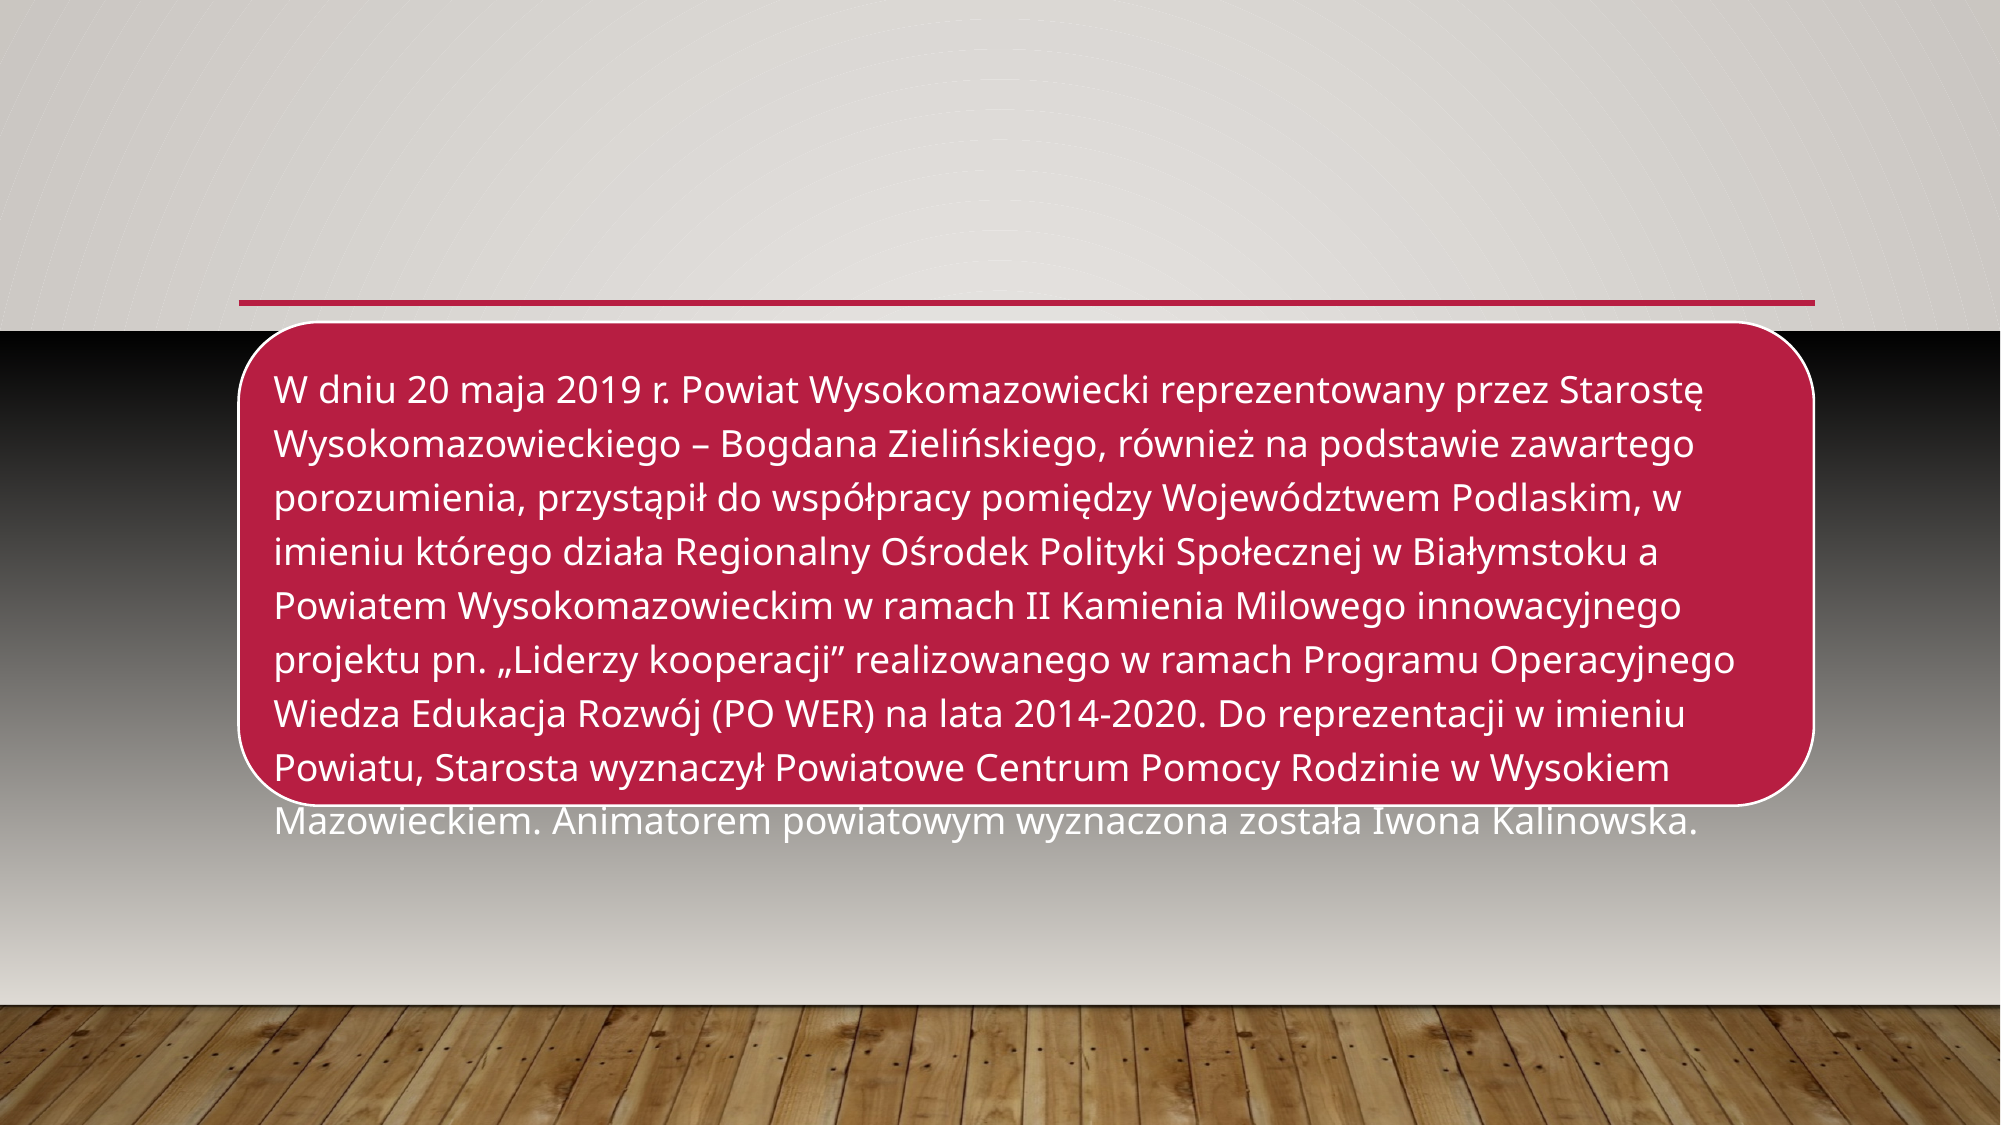

#
W dniu 20 maja 2019 r. Powiat Wysokomazowiecki reprezentowany przez Starostę Wysokomazowieckiego – Bogdana Zielińskiego, również na podstawie zawartego porozumienia, przystąpił do współpracy pomiędzy Województwem Podlaskim, w imieniu którego działa Regionalny Ośrodek Polityki Społecznej w Białymstoku a Powiatem Wysokomazowieckim w ramach II Kamienia Milowego innowacyjnego projektu pn. „Liderzy kooperacji” realizowanego w ramach Programu Operacyjnego Wiedza Edukacja Rozwój (PO WER) na lata 2014-2020. Do reprezentacji w imieniu Powiatu, Starosta wyznaczył Powiatowe Centrum Pomocy Rodzinie w Wysokiem Mazowieckiem. Animatorem powiatowym wyznaczona została Iwona Kalinowska.